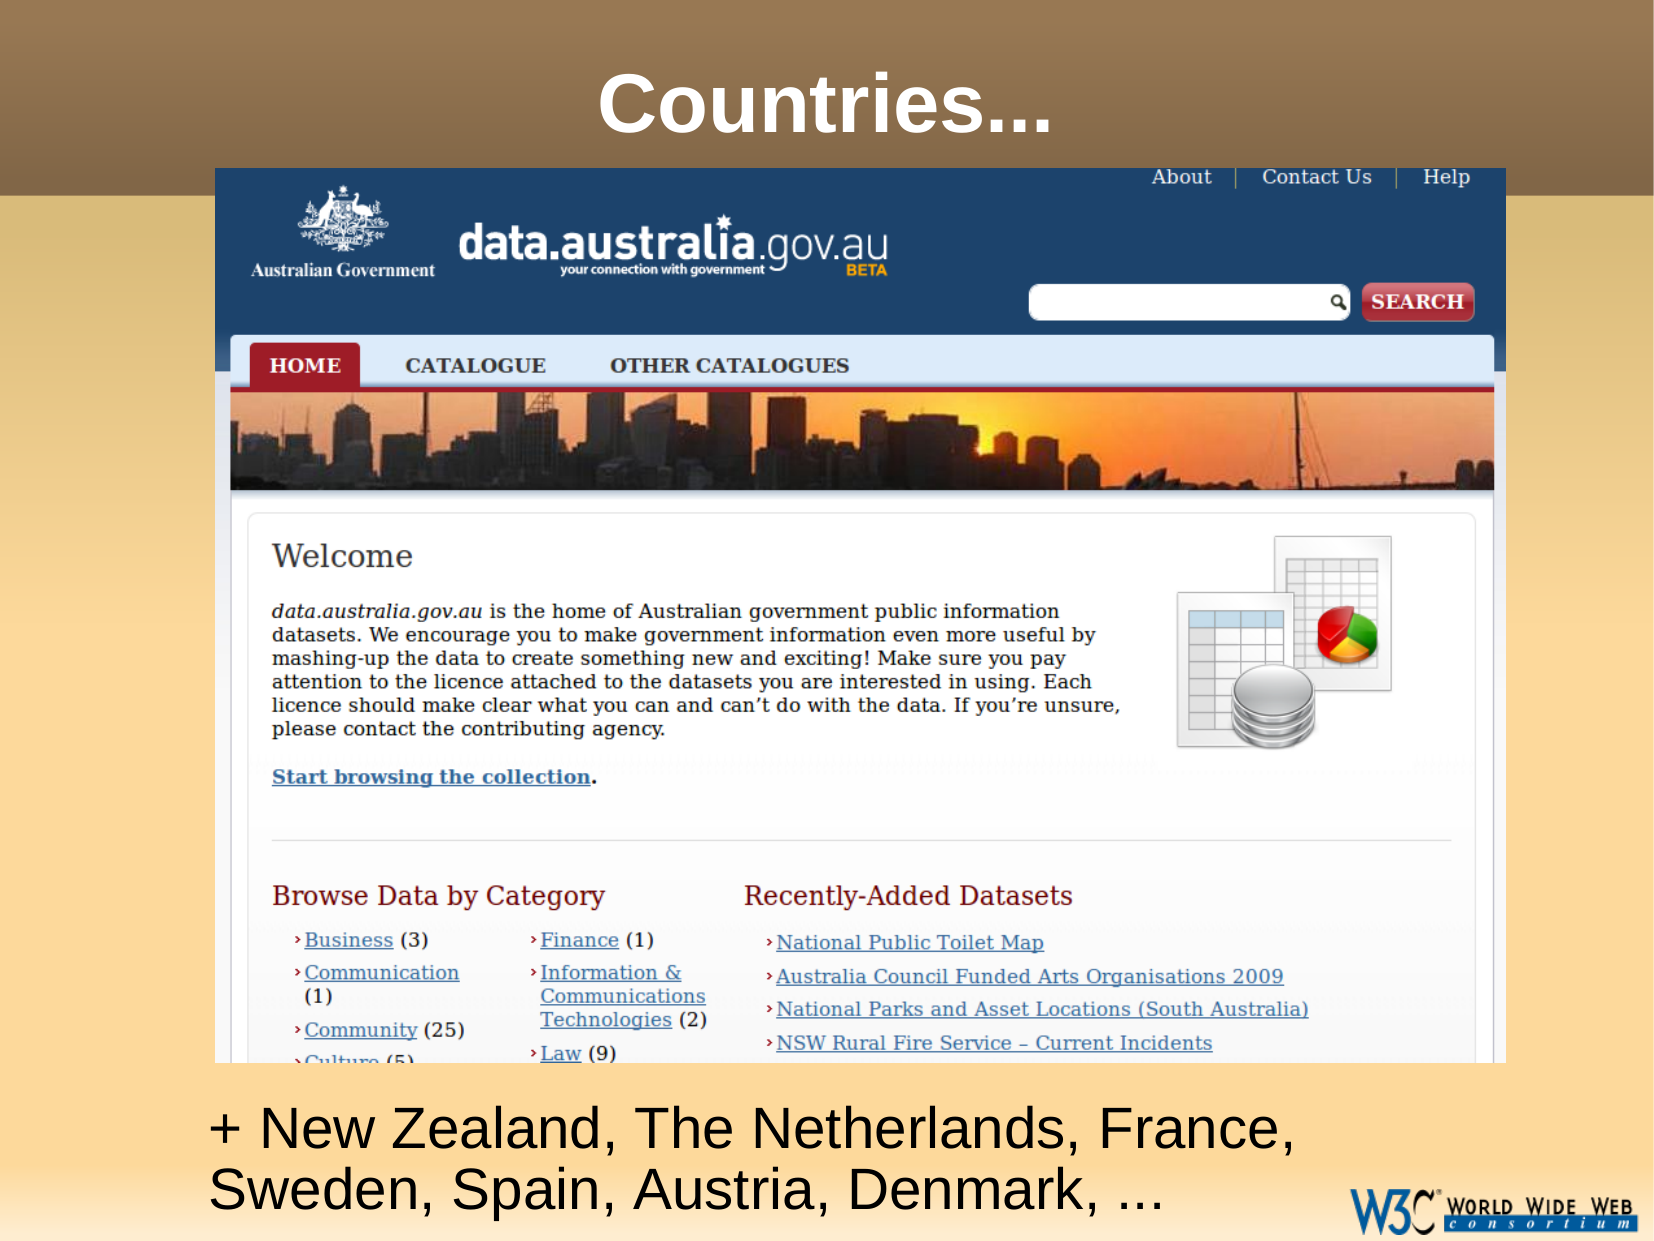

# Countries...
+ New Zealand, The Netherlands, France,
Sweden, Spain, Austria, Denmark, ...